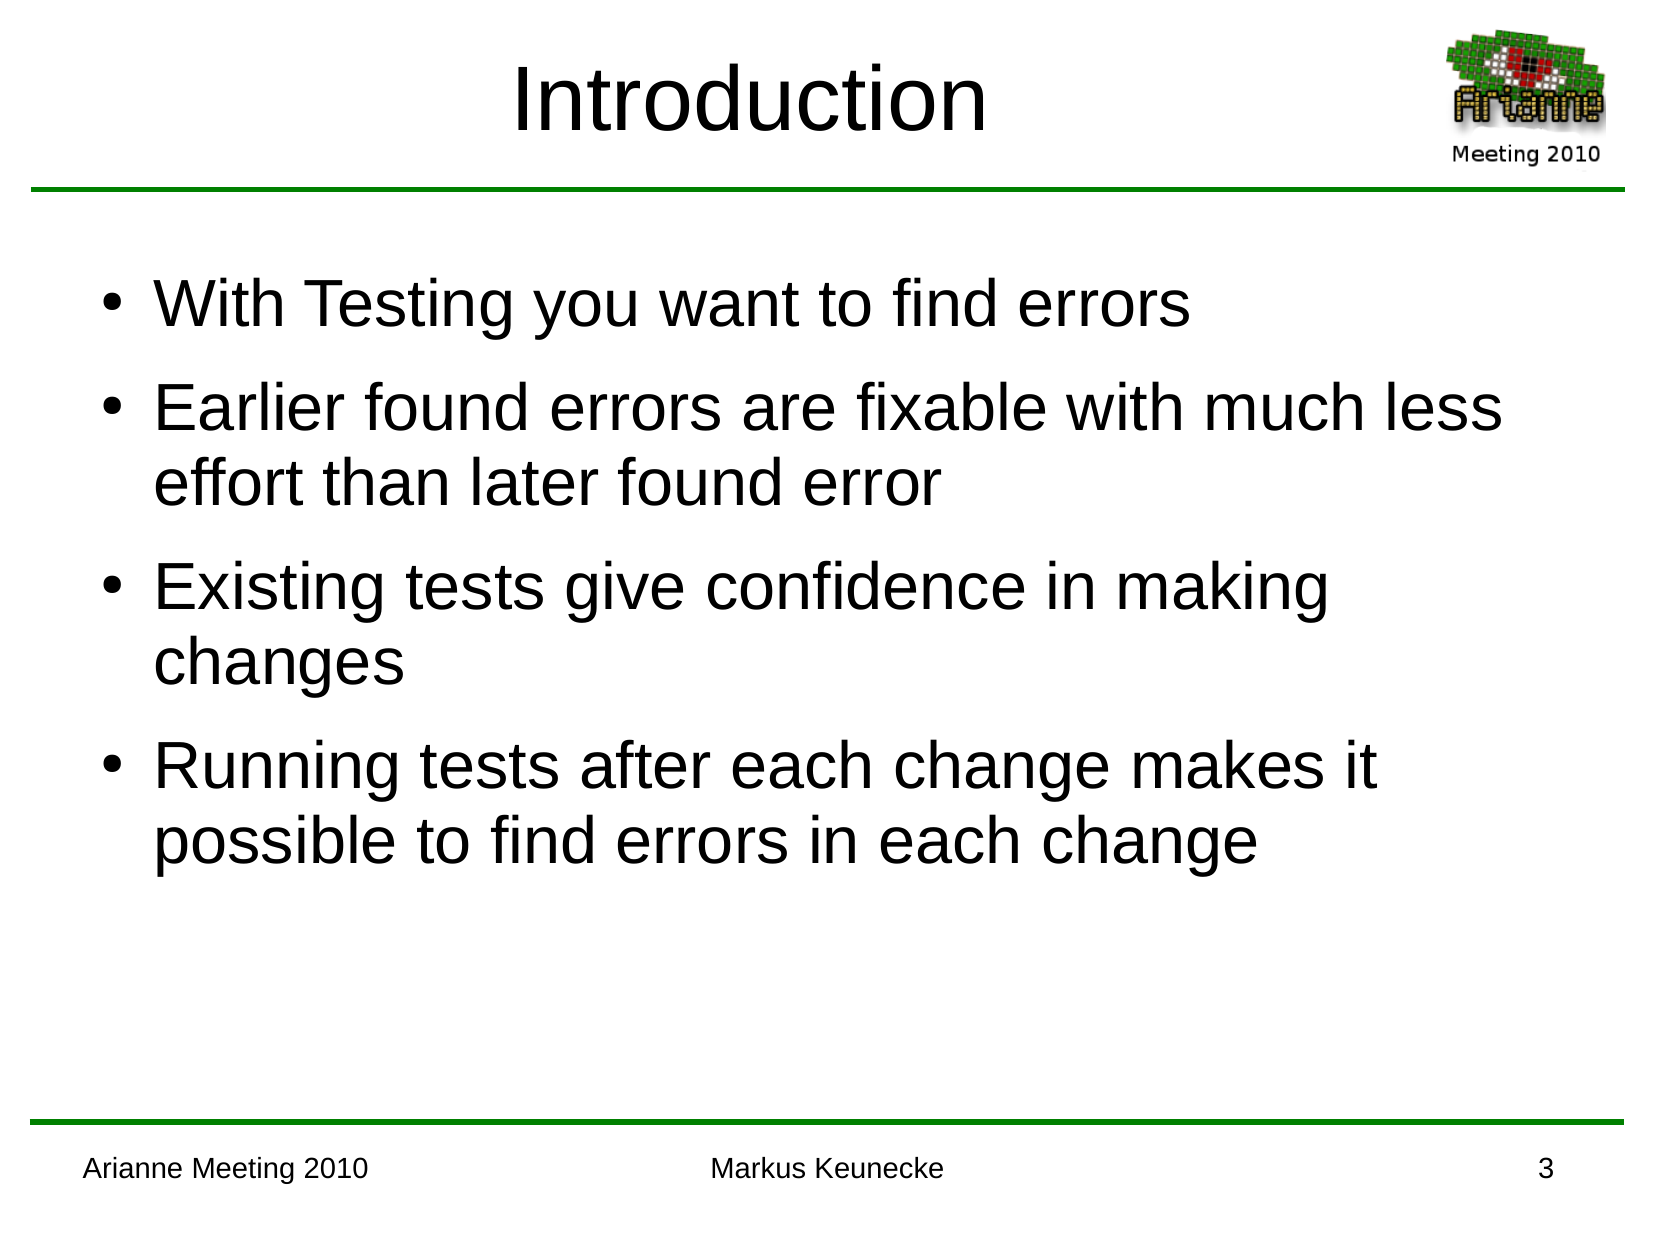

# Introduction
With Testing you want to find errors
Earlier found errors are fixable with much less effort than later found error
Existing tests give confidence in making changes
Running tests after each change makes it possible to find errors in each change
2010-03-13
3